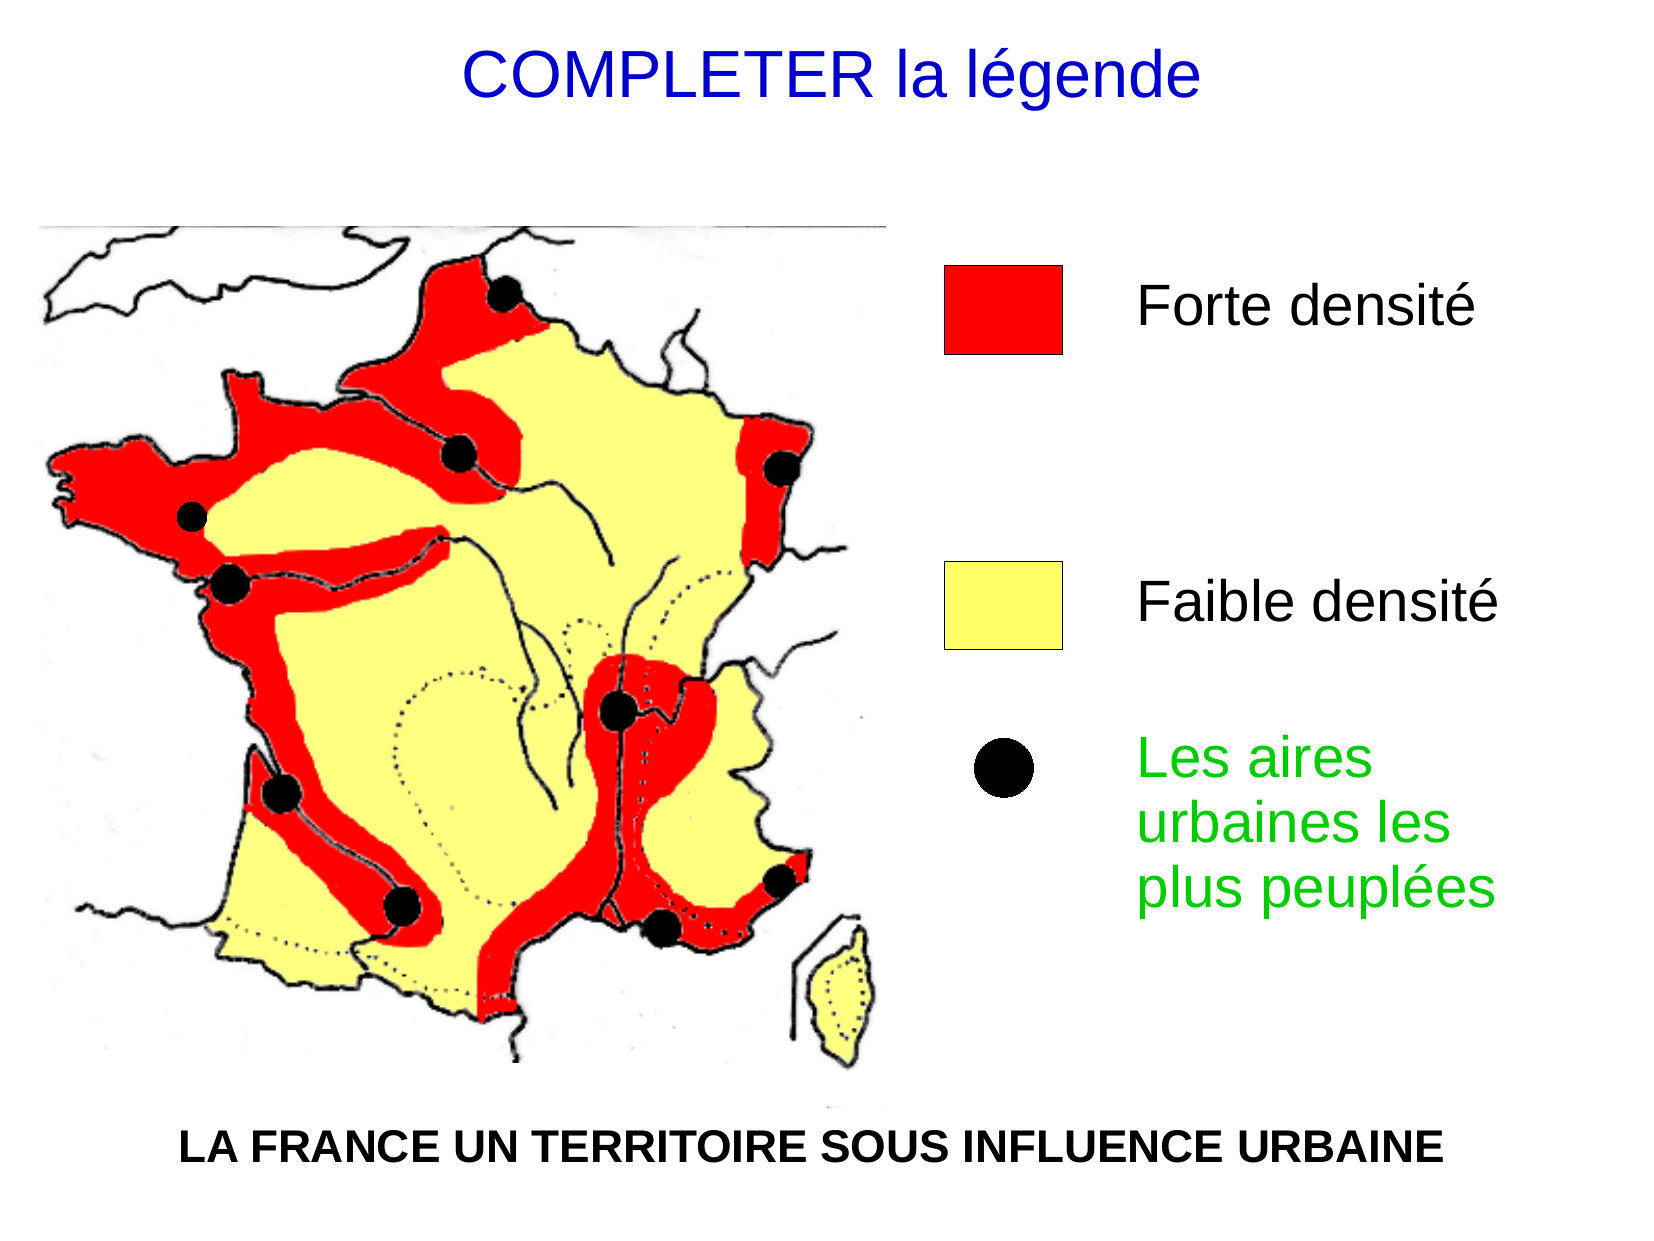

COMPLETER la légende
Forte densité
Faible densité
Les aires urbaines les plus peuplées
LA FRANCE UN TERRITOIRE SOUS INFLUENCE URBAINE